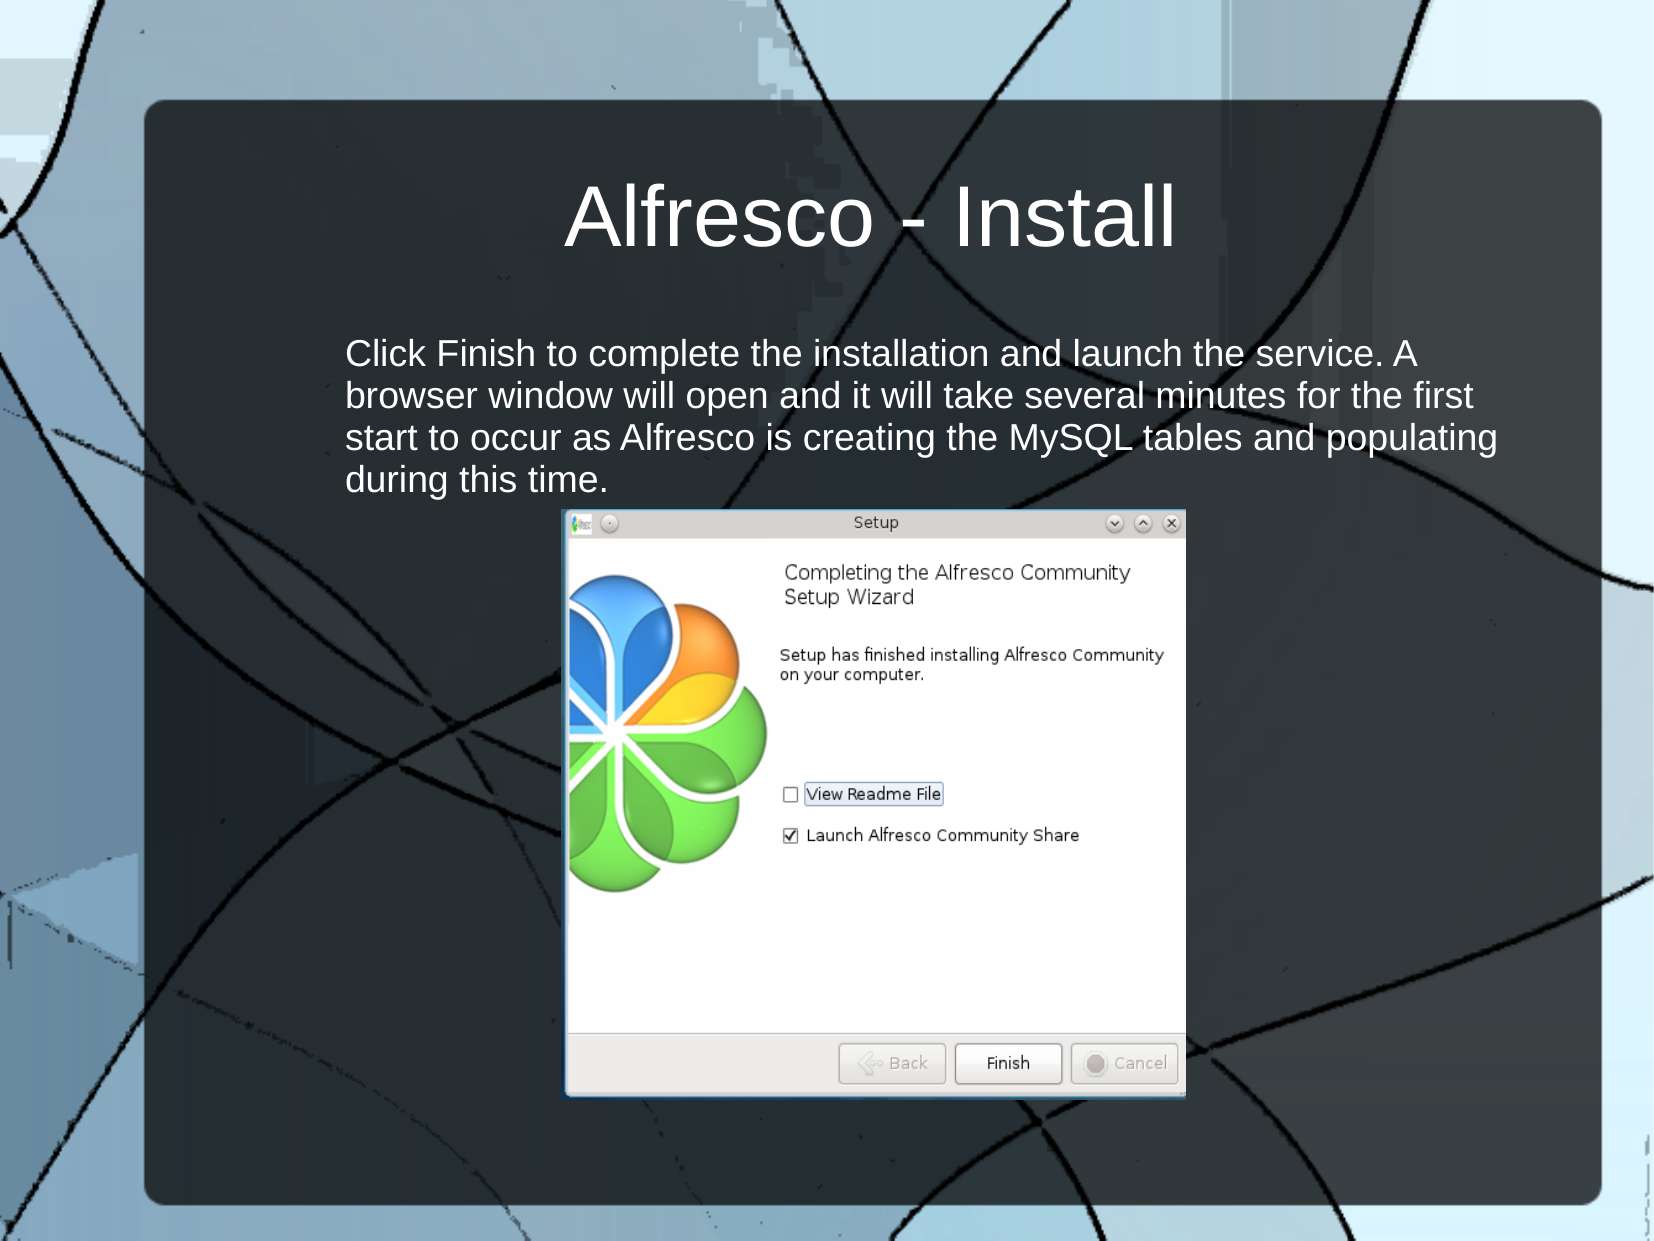

# Alfresco - Install
Click Finish to complete the installation and launch the service. A browser window will open and it will take several minutes for the first start to occur as Alfresco is creating the MySQL tables and populating during this time.